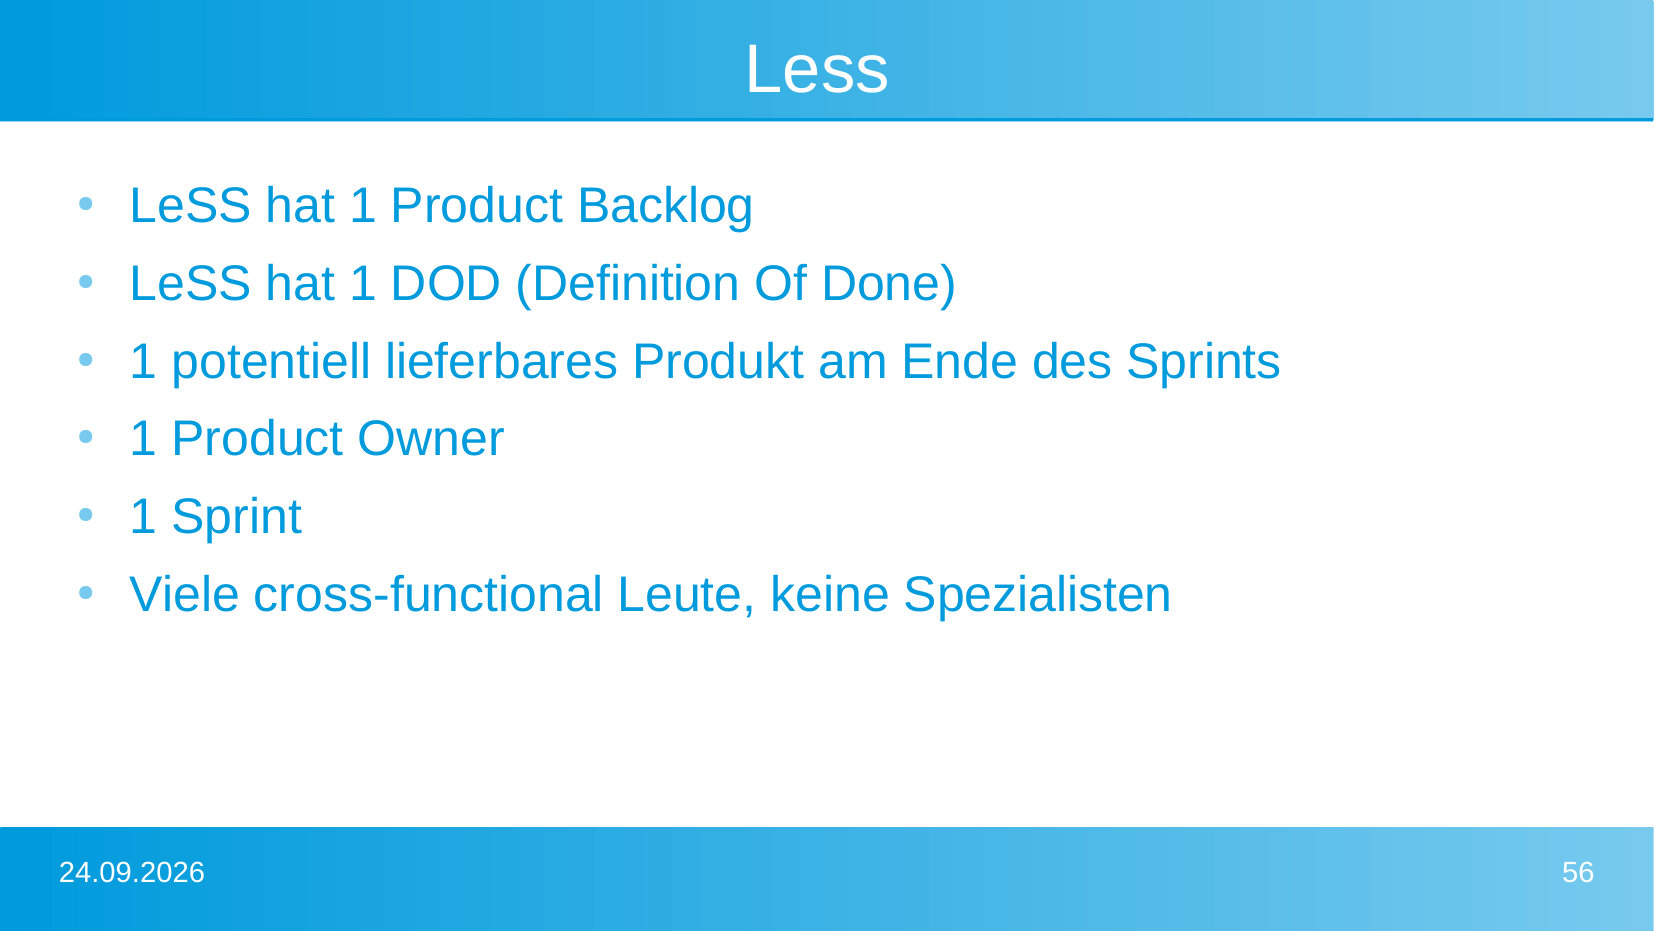

# Less
LeSS hat 1 Product Backlog
LeSS hat 1 DOD (Definition Of Done)
1 potentiell lieferbares Produkt am Ende des Sprints
1 Product Owner
1 Sprint
Viele cross-functional Leute, keine Spezialisten
56